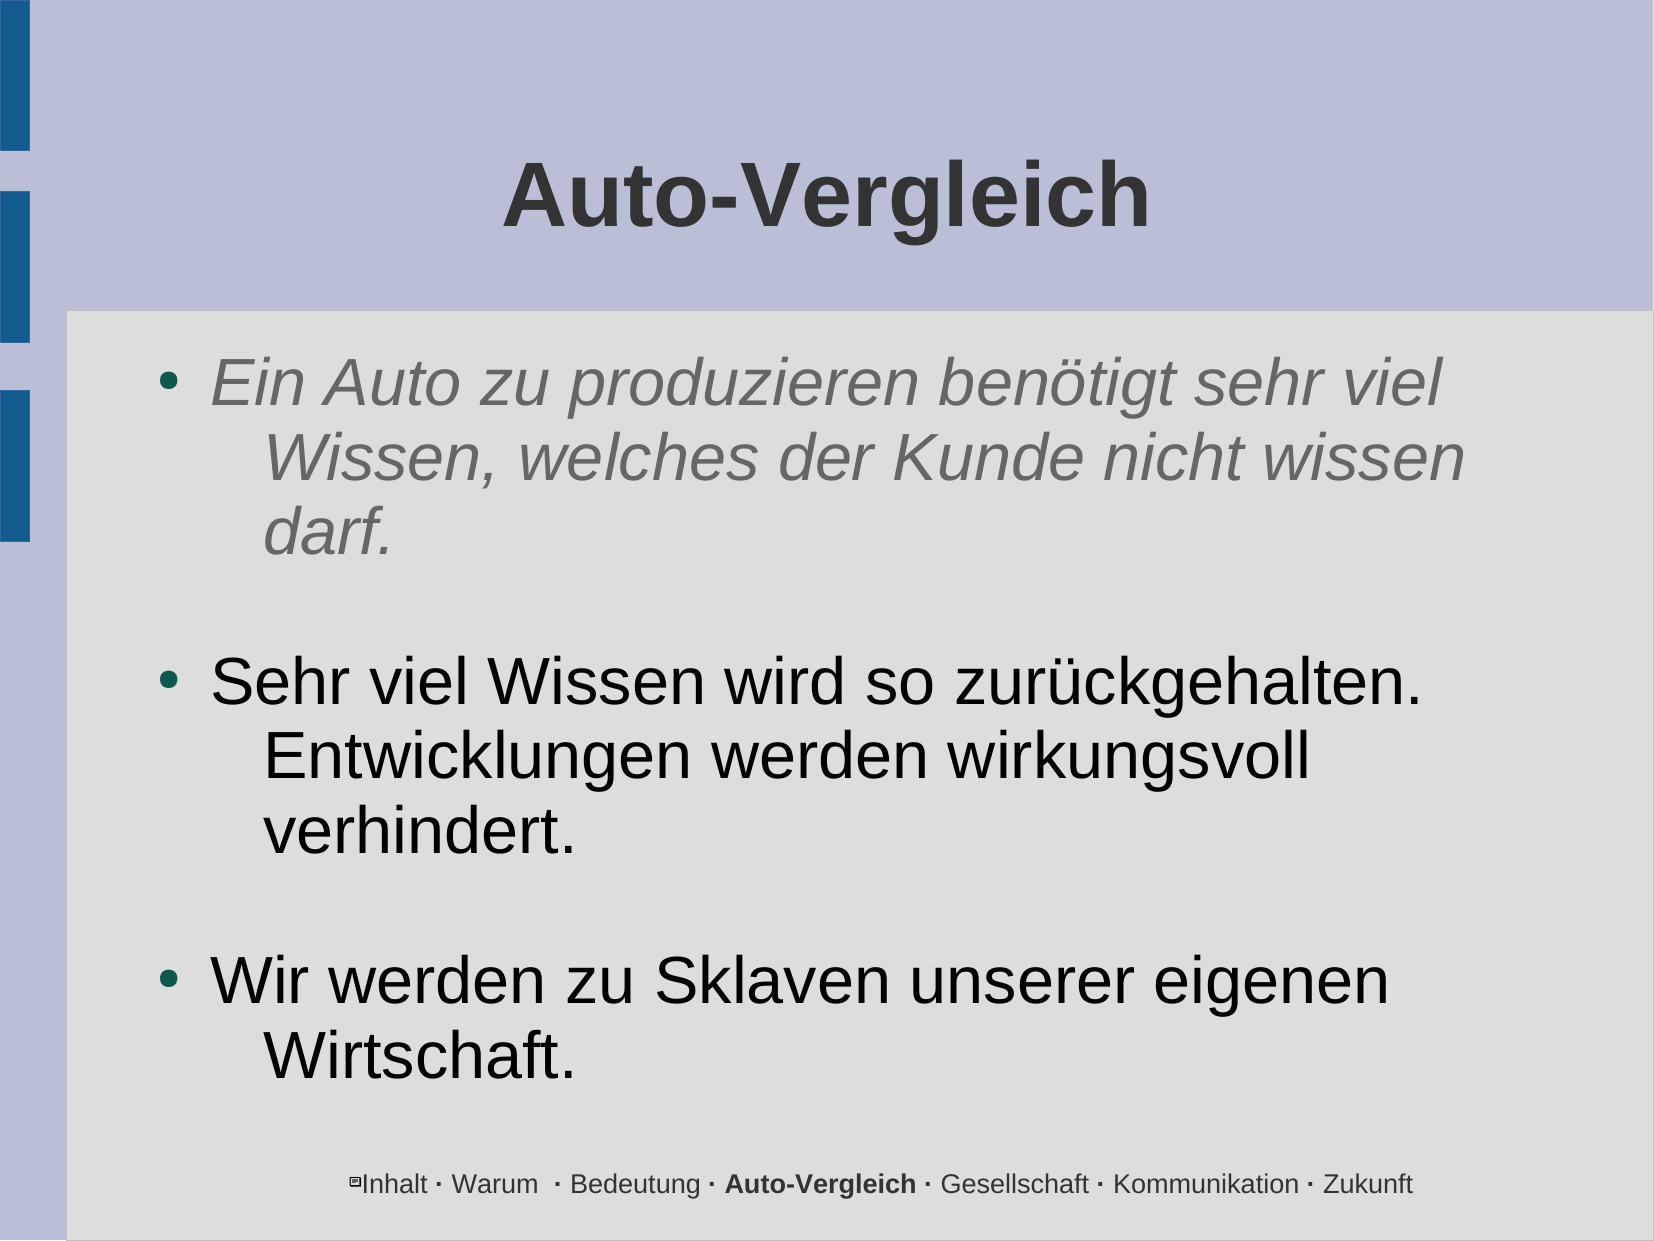

# Auto-Vergleich
Ein Auto zu produzieren benötigt sehr viel Wissen, welches der Kunde nicht wissen darf.
Sehr viel Wissen wird so zurückgehalten. Entwicklungen werden wirkungsvoll verhindert.
Wir werden zu Sklaven unserer eigenen Wirtschaft.
Inhalt · Warum · Bedeutung · Auto-Vergleich · Gesellschaft · Kommunikation · Zukunft